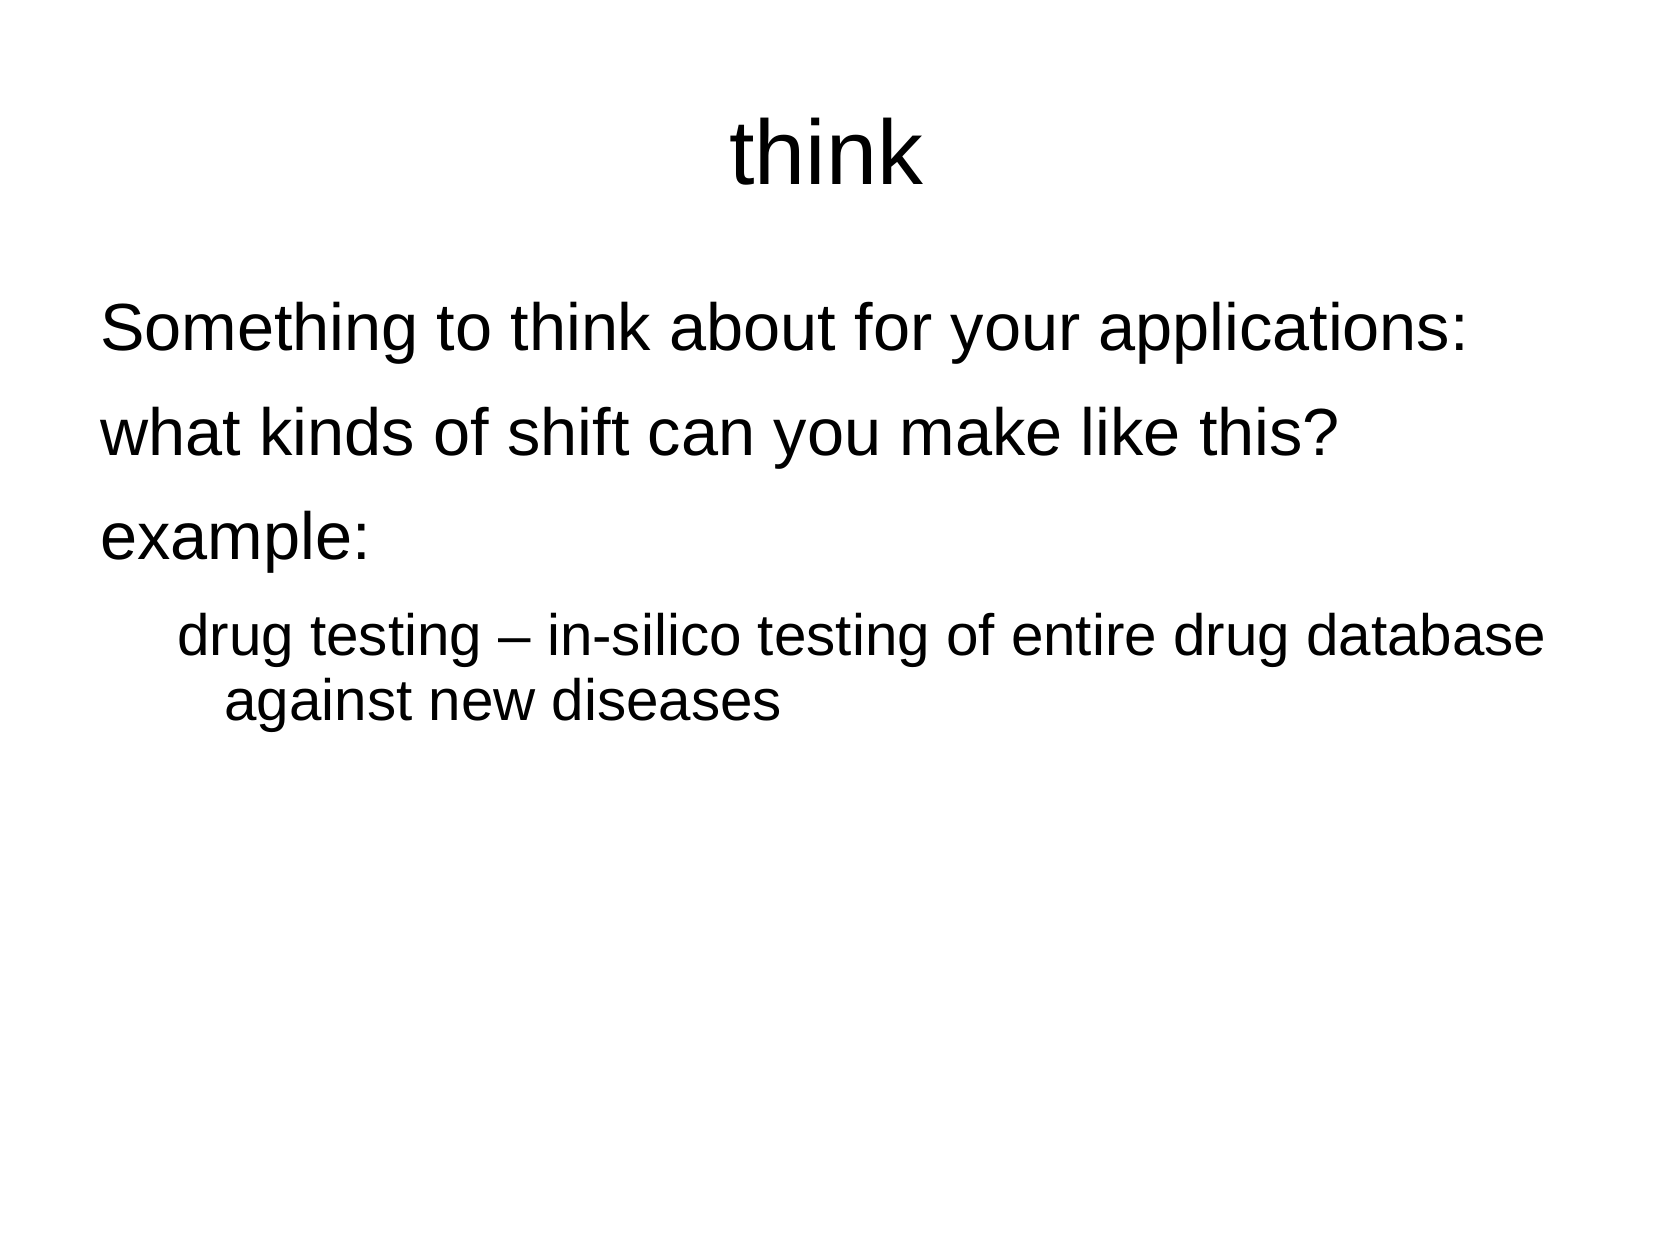

# think
Something to think about for your applications:
what kinds of shift can you make like this?
example:
drug testing – in-silico testing of entire drug database against new diseases